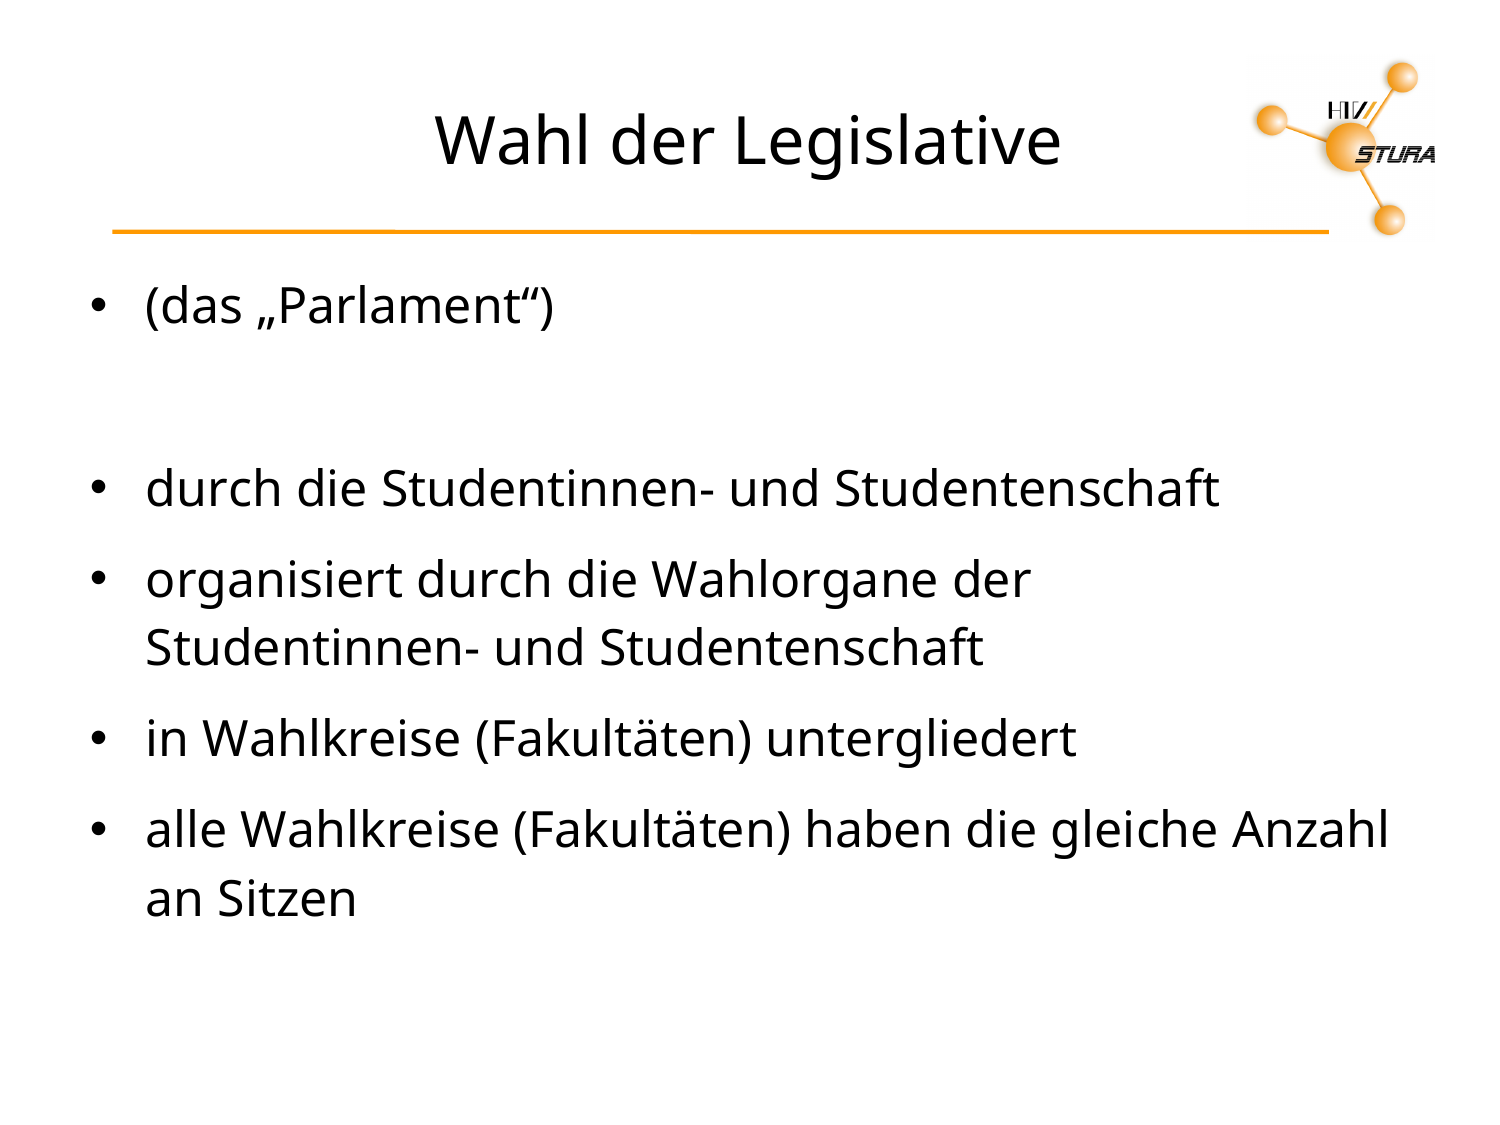

# Wahl der Legislative
(das „Parlament“)
durch die Studentinnen- und Studentenschaft
organisiert durch die Wahlorgane der Studentinnen- und Studentenschaft
in Wahlkreise (Fakultäten) untergliedert
alle Wahlkreise (Fakultäten) haben die gleiche Anzahl an Sitzen